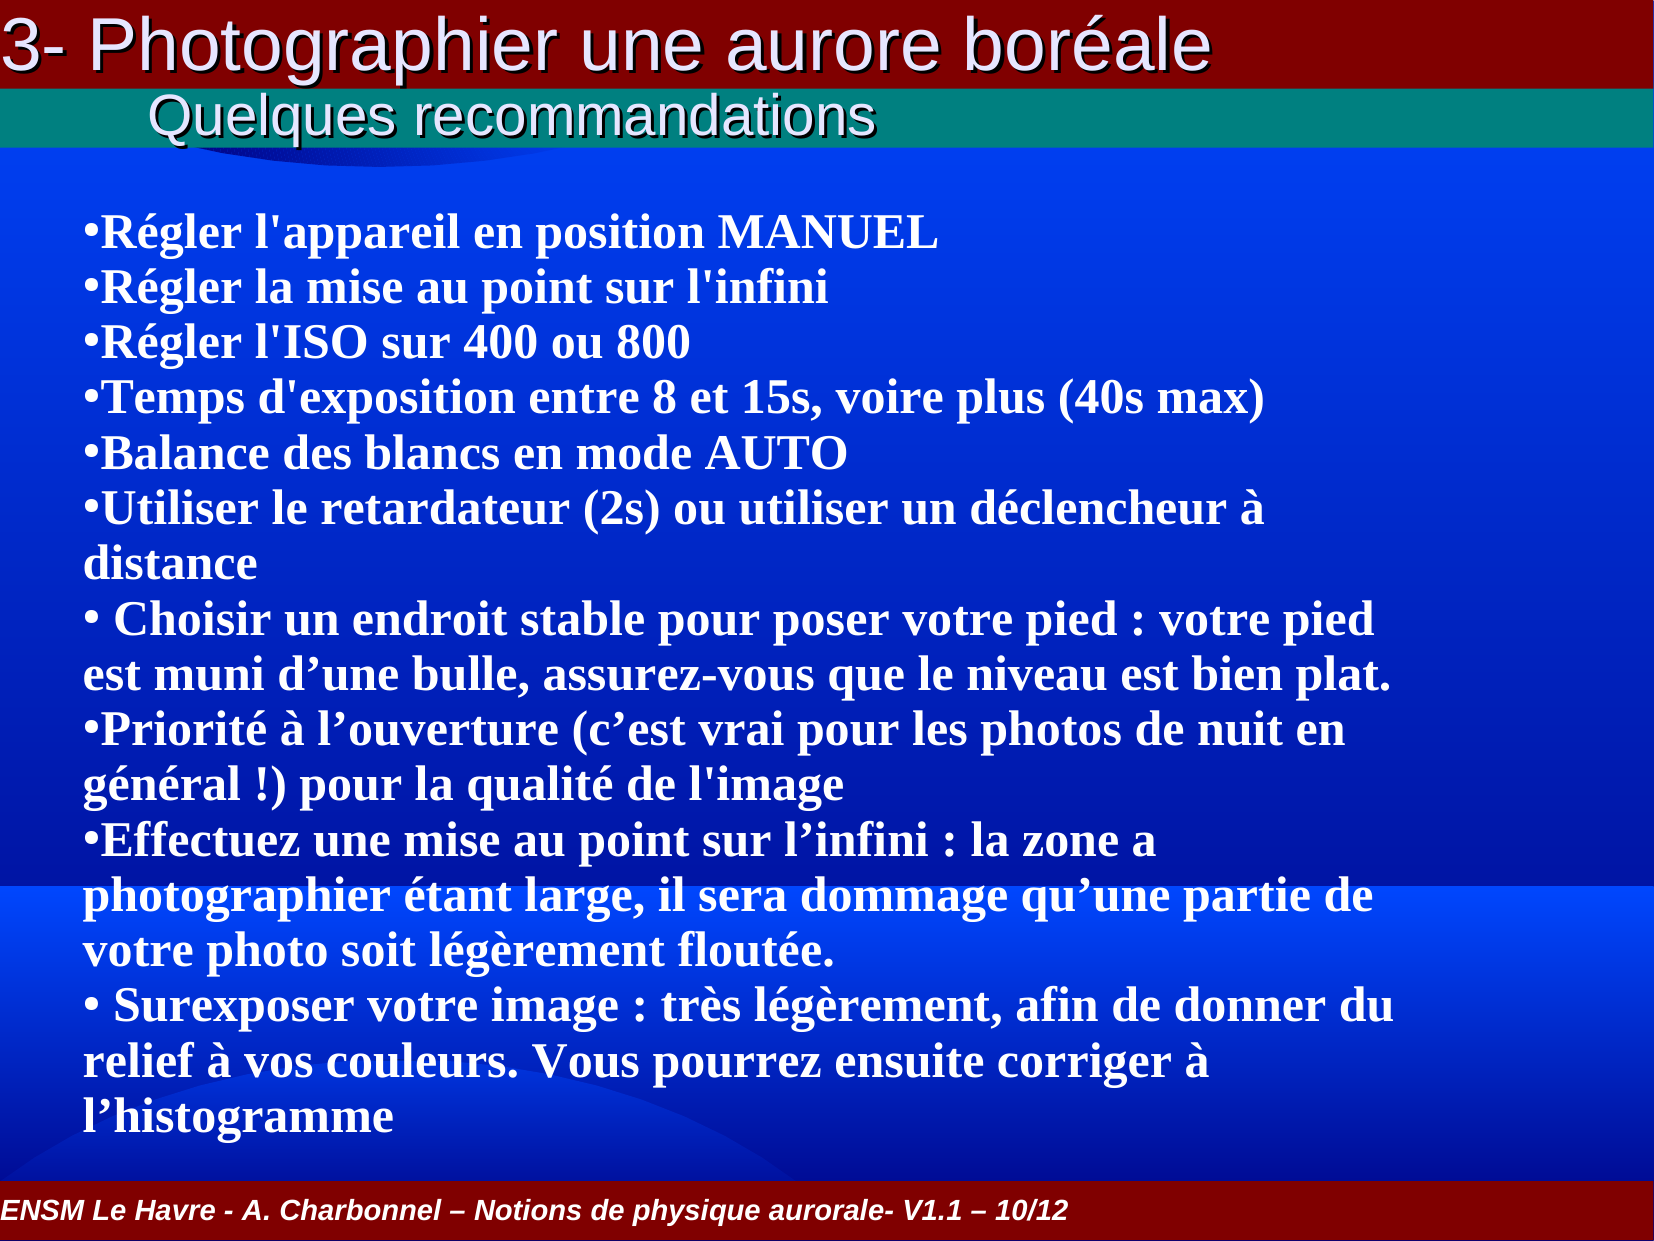

3- Photographier une aurore boréale
# Quelques recommandations
Régler l'appareil en position MANUEL
Régler la mise au point sur l'infini
Régler l'ISO sur 400 ou 800
Temps d'exposition entre 8 et 15s, voire plus (40s max)
Balance des blancs en mode AUTO
Utiliser le retardateur (2s) ou utiliser un déclencheur à distance
 Choisir un endroit stable pour poser votre pied : votre pied est muni d’une bulle, assurez-vous que le niveau est bien plat.
Priorité à l’ouverture (c’est vrai pour les photos de nuit en général !) pour la qualité de l'image
Effectuez une mise au point sur l’infini : la zone a photographier étant large, il sera dommage qu’une partie de votre photo soit légèrement floutée.
 Surexposer votre image : très légèrement, afin de donner du relief à vos couleurs. Vous pourrez ensuite corriger à l’histogramme
ENSM Le Havre - A. Charbonnel – Notions de physique aurorale- V1.1 – 10/12